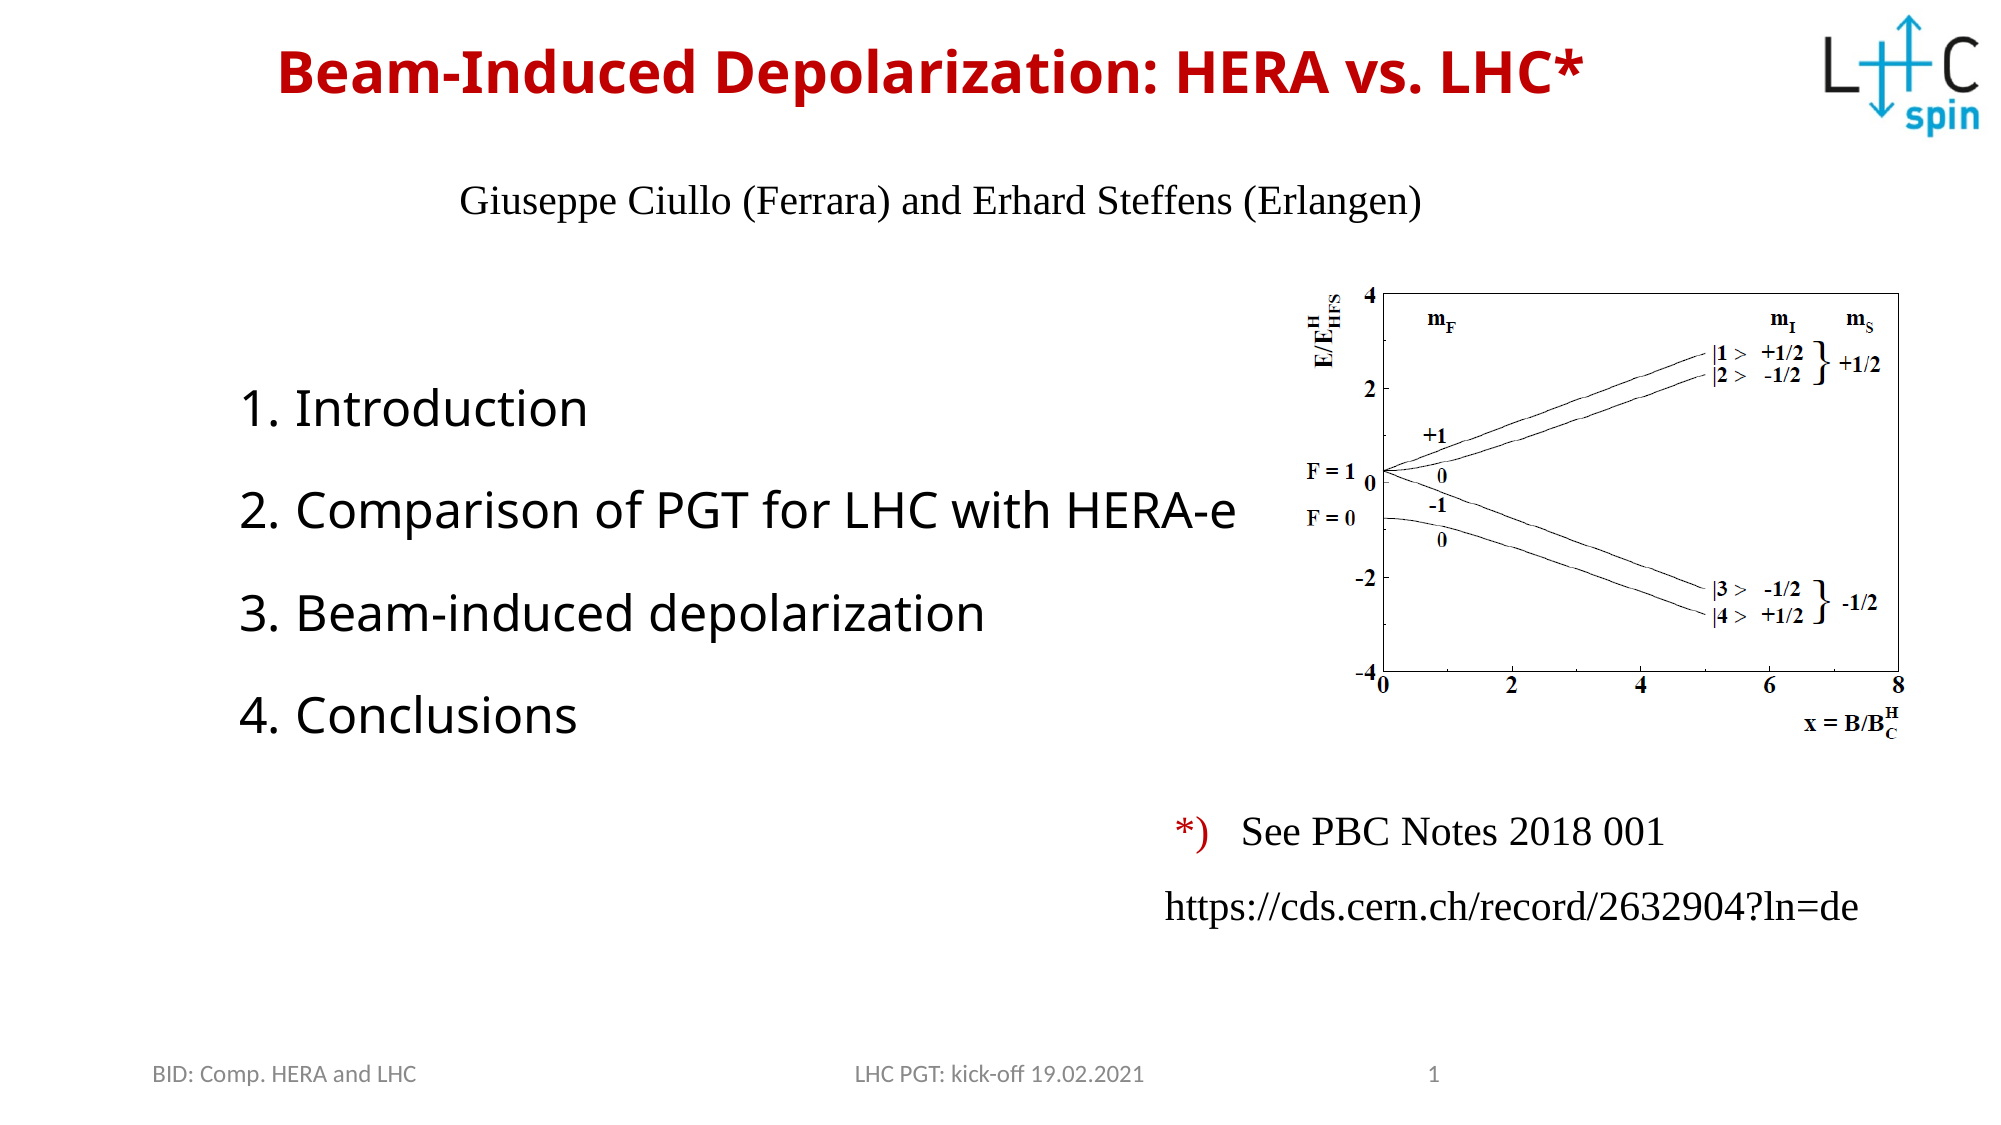

Beam-Induced Depolarization: HERA vs. LHC*
Giuseppe Ciullo (Ferrara) and Erhard Steffens (Erlangen)
Introduction
Comparison of PGT for LHC with HERA-e
Beam-induced depolarization
Conclusions
 *) See PBC Notes 2018 001 https://cds.cern.ch/record/2632904?ln=de
BID: Comp. HERA and LHC
LHC PGT: kick-off 19.02.2021